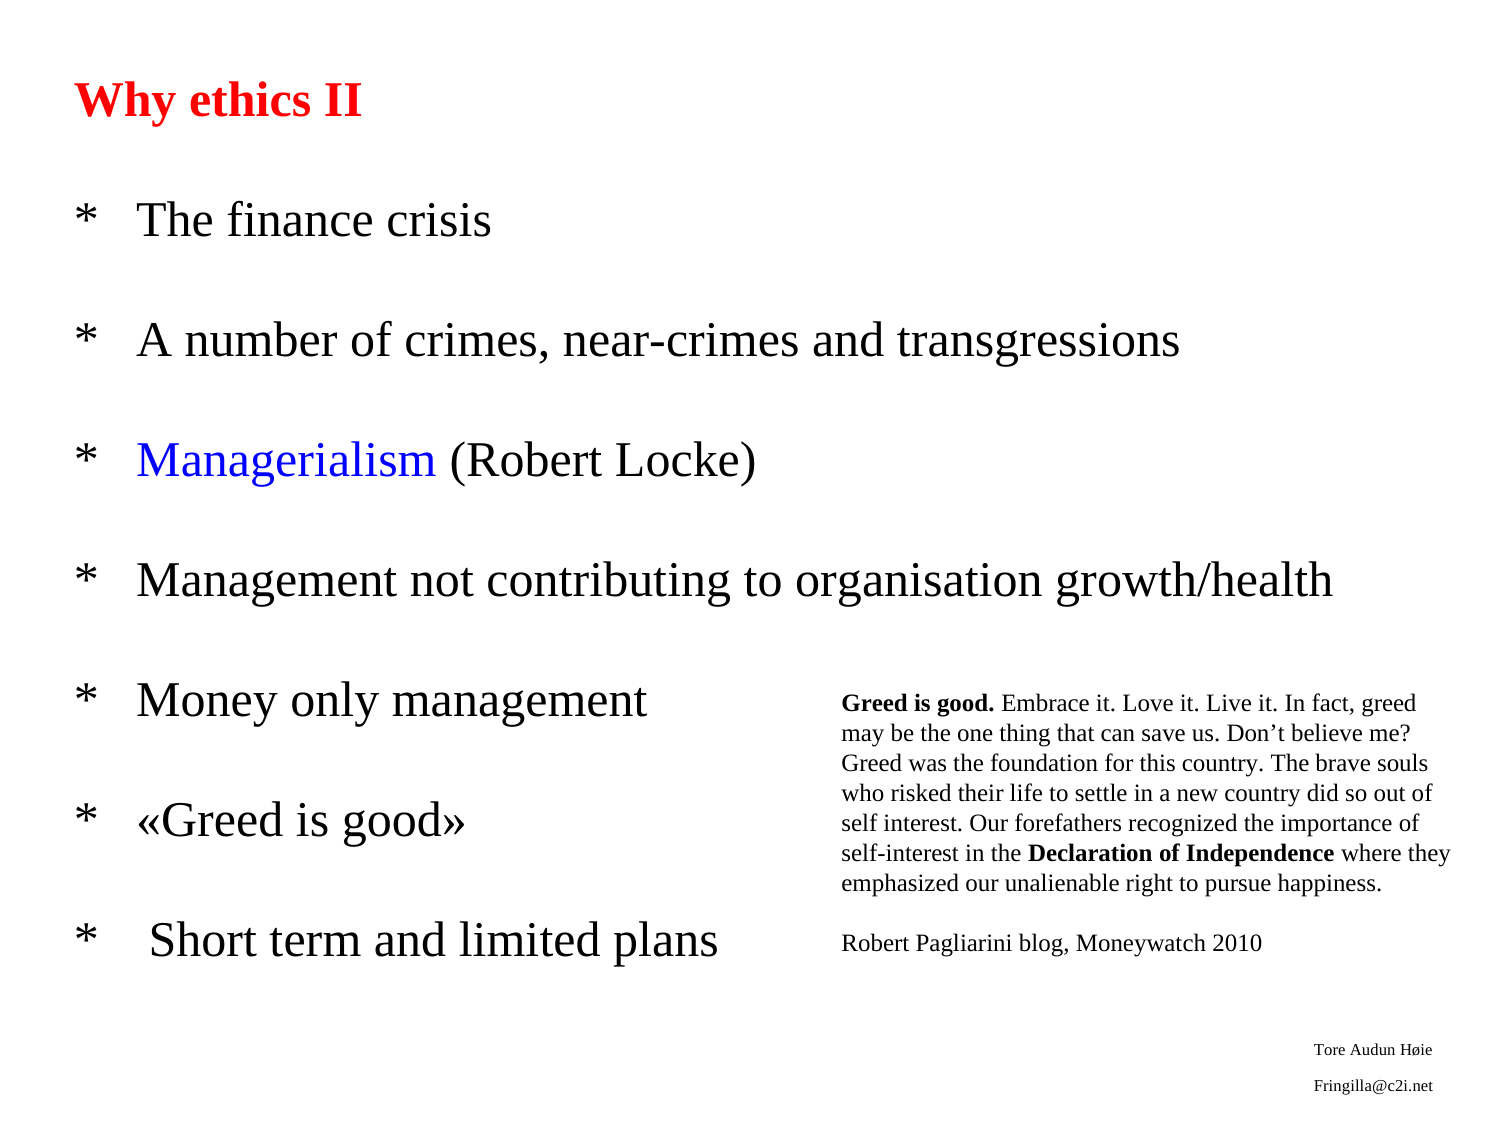

Why ethics II
* The finance crisis
* A number of crimes, near-crimes and transgressions
* Managerialism (Robert Locke)
* Management not contributing to organisation growth/health
* Money only management
* «Greed is good»
* Short term and limited plans
Greed is good. Embrace it. Love it. Live it. In fact, greed may be the one thing that can save us. Don’t believe me? Greed was the foundation for this country. The brave souls who risked their life to settle in a new country did so out of self interest. Our forefathers recognized the importance of self-interest in the Declaration of Independence where they emphasized our unalienable right to pursue happiness.
Robert Pagliarini blog, Moneywatch 2010
Tore Audun Høie
Fringilla@c2i.net